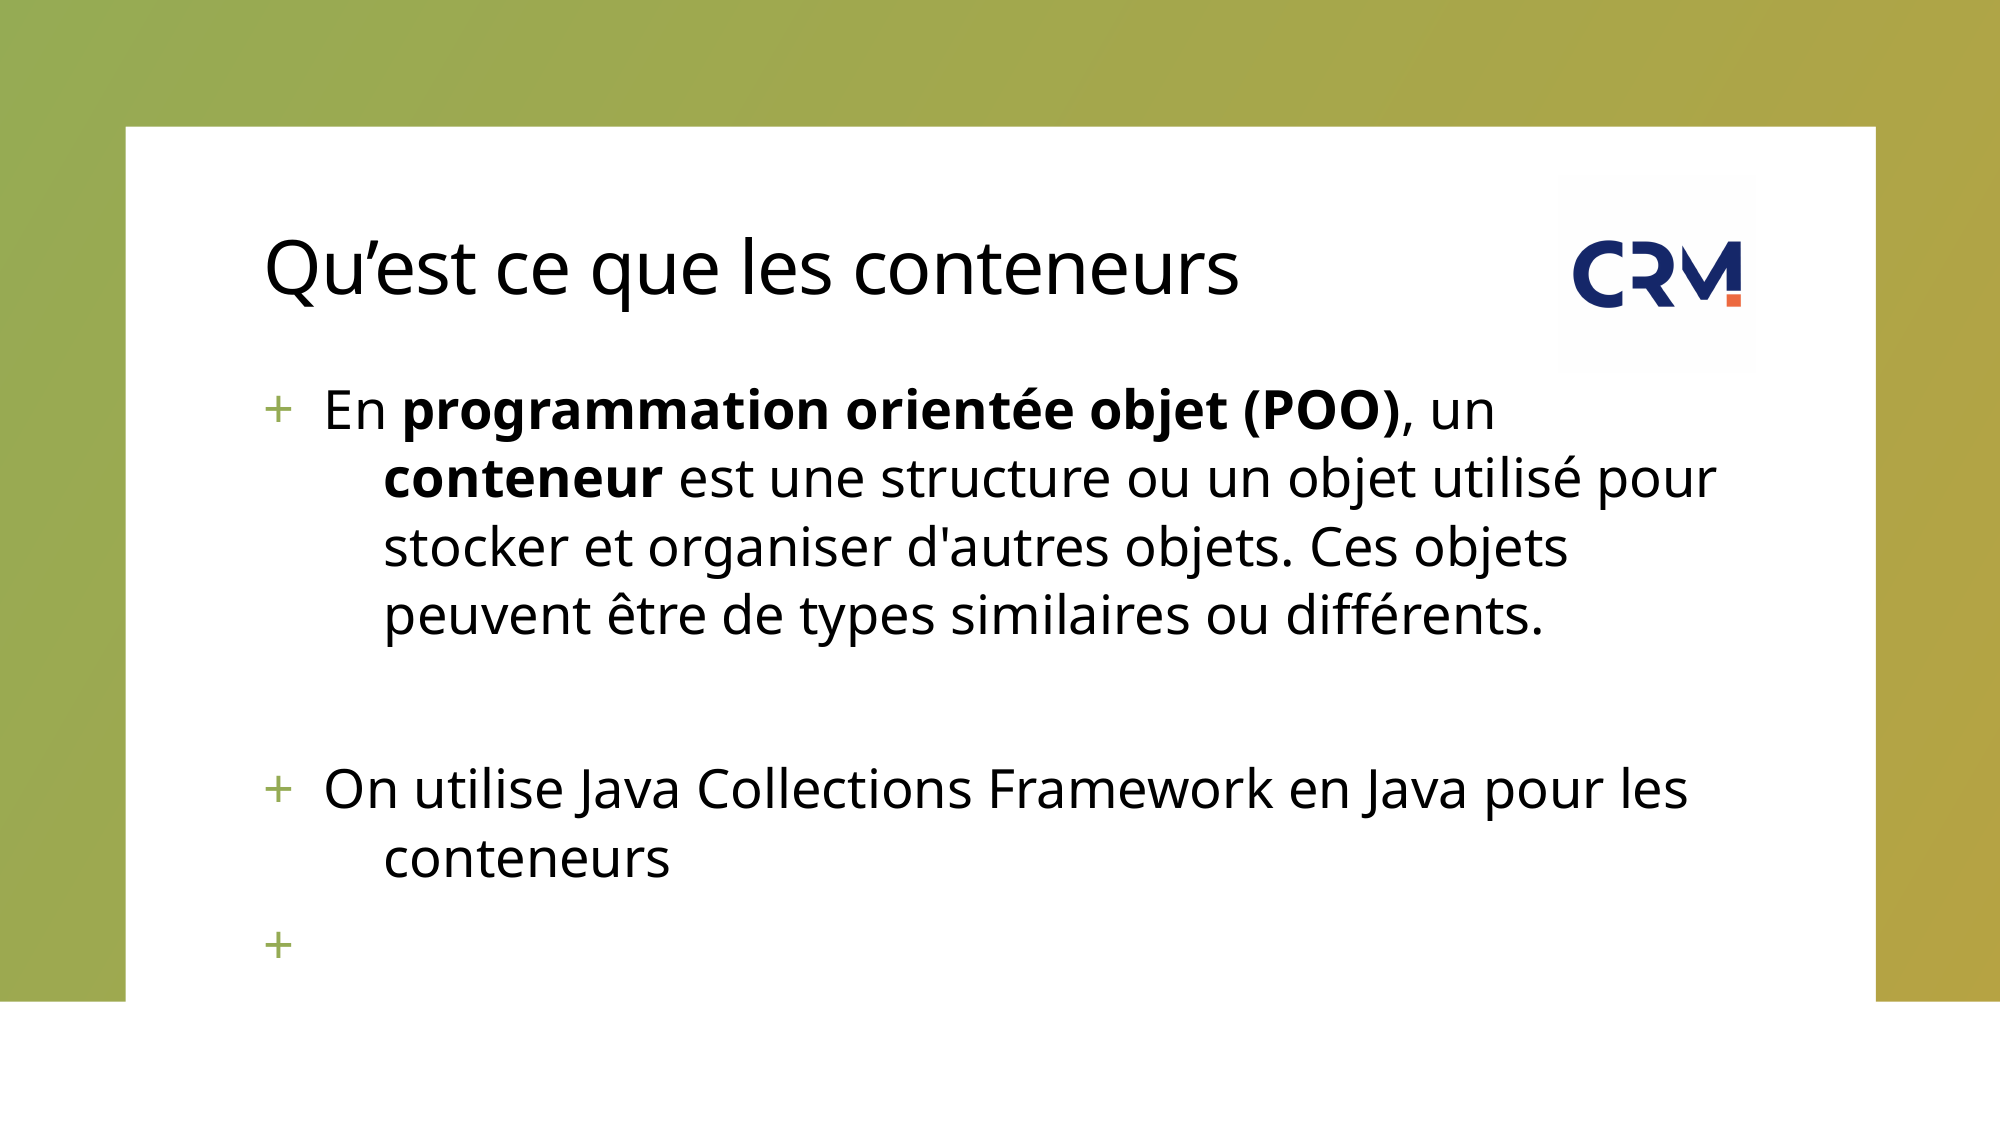

# Qu’est ce que les conteneurs
En programmation orientée objet (POO), un conteneur est une structure ou un objet utilisé pour stocker et organiser d'autres objets. Ces objets peuvent être de types similaires ou différents.
On utilise Java Collections Framework en Java pour les conteneurs